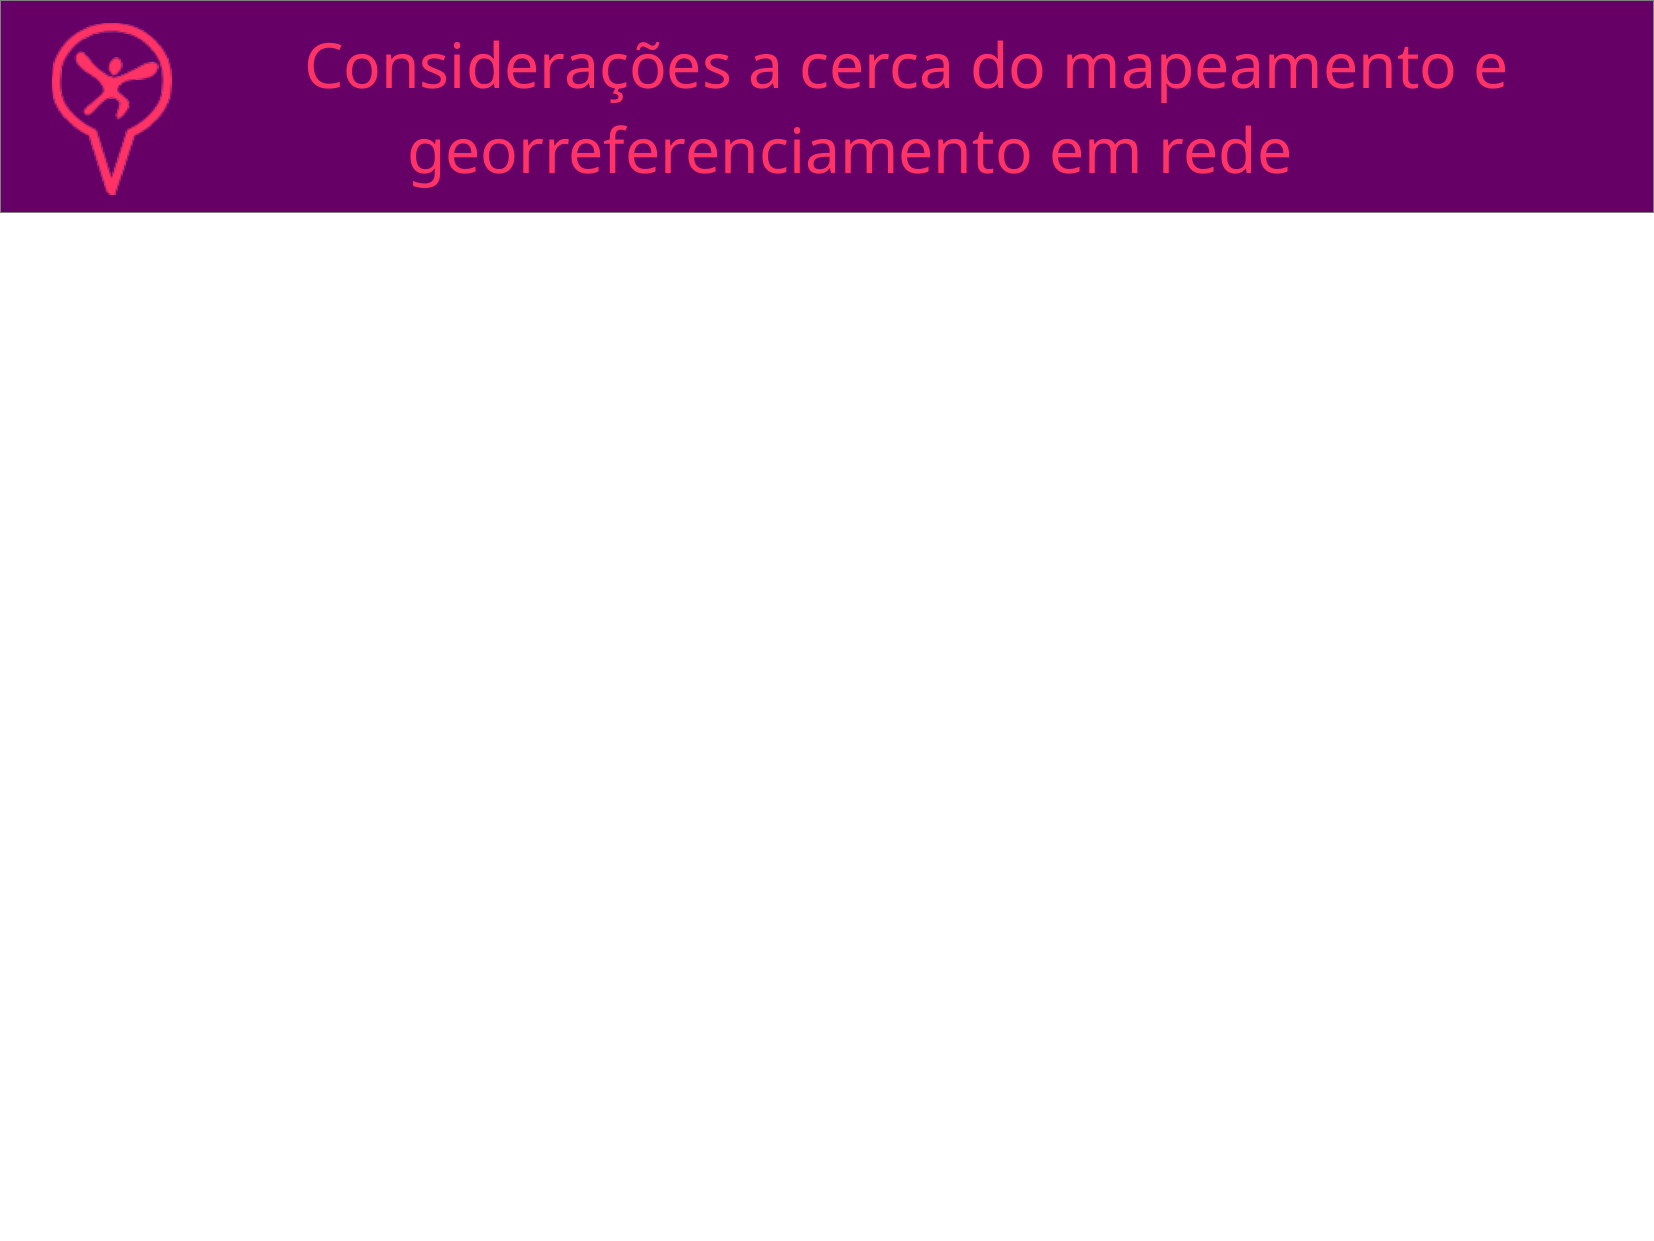

Considerações a cerca do mapeamento e georreferenciamento em rede
#